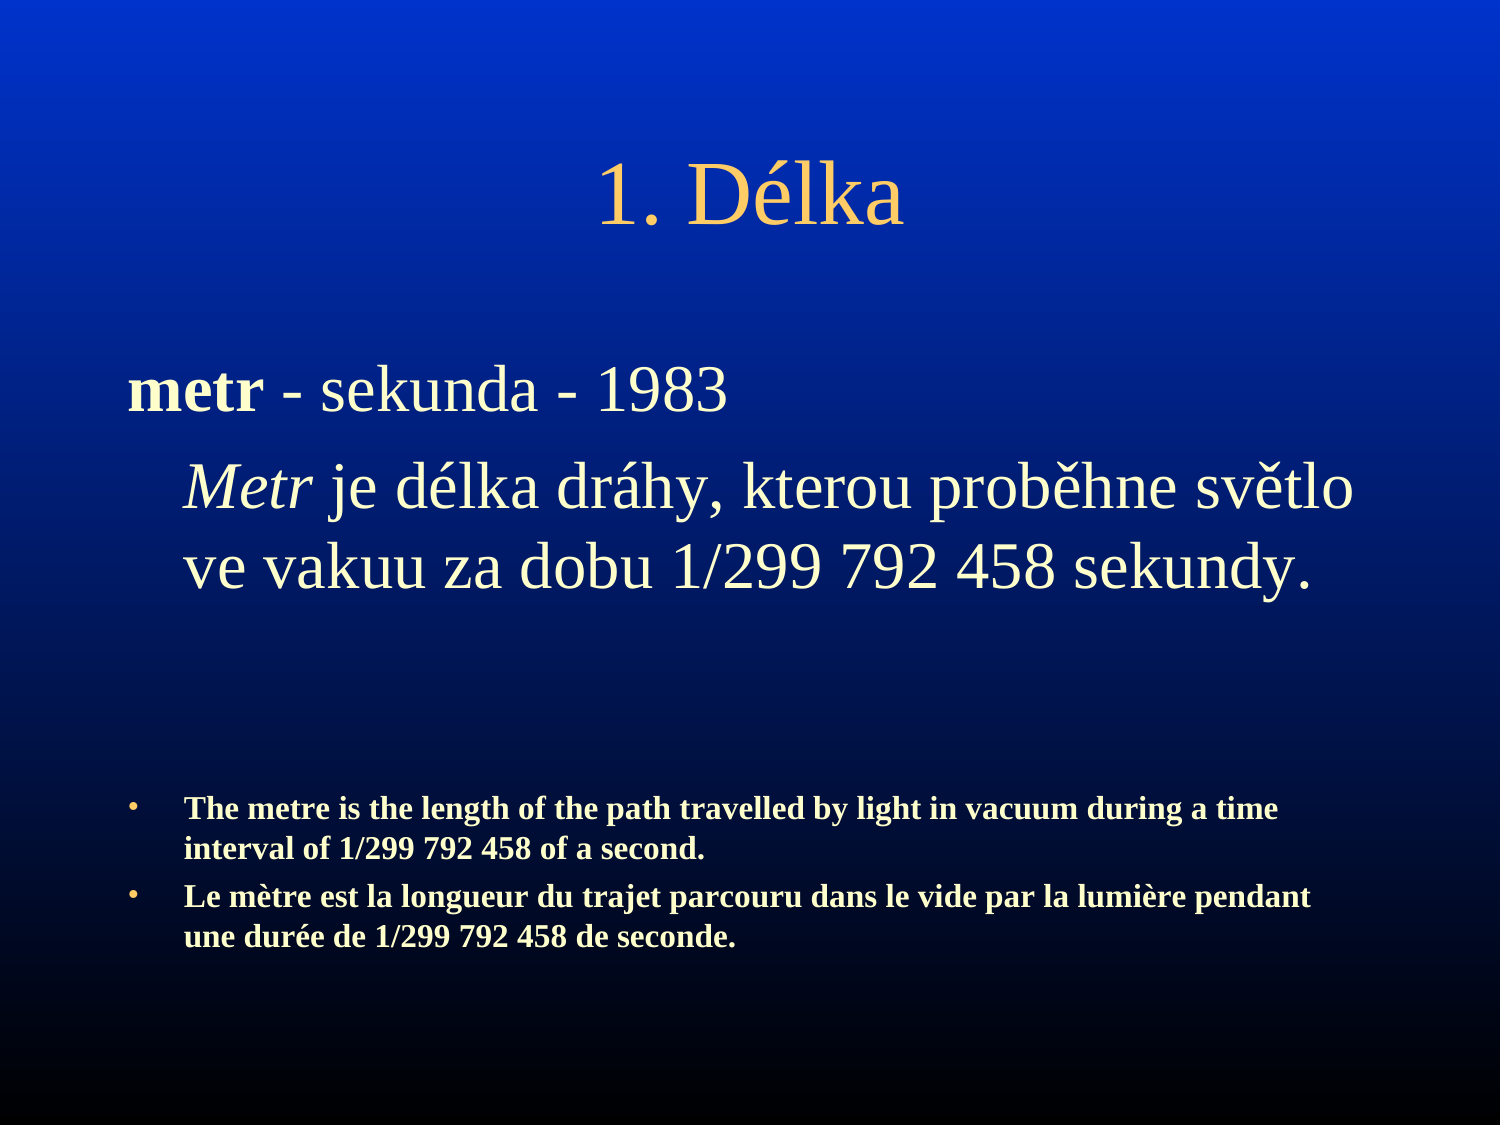

# 1. Délka
metr - sekunda - 1983
 	Metr je délka dráhy, kterou proběhne světlo ve vakuu za dobu 1/299 792 458 sekundy.
The metre is the length of the path travelled by light in vacuum during a time interval of 1/299 792 458 of a second.
Le mètre est la longueur du trajet parcouru dans le vide par la lumière pendant une durée de 1/299 792 458 de seconde.
10